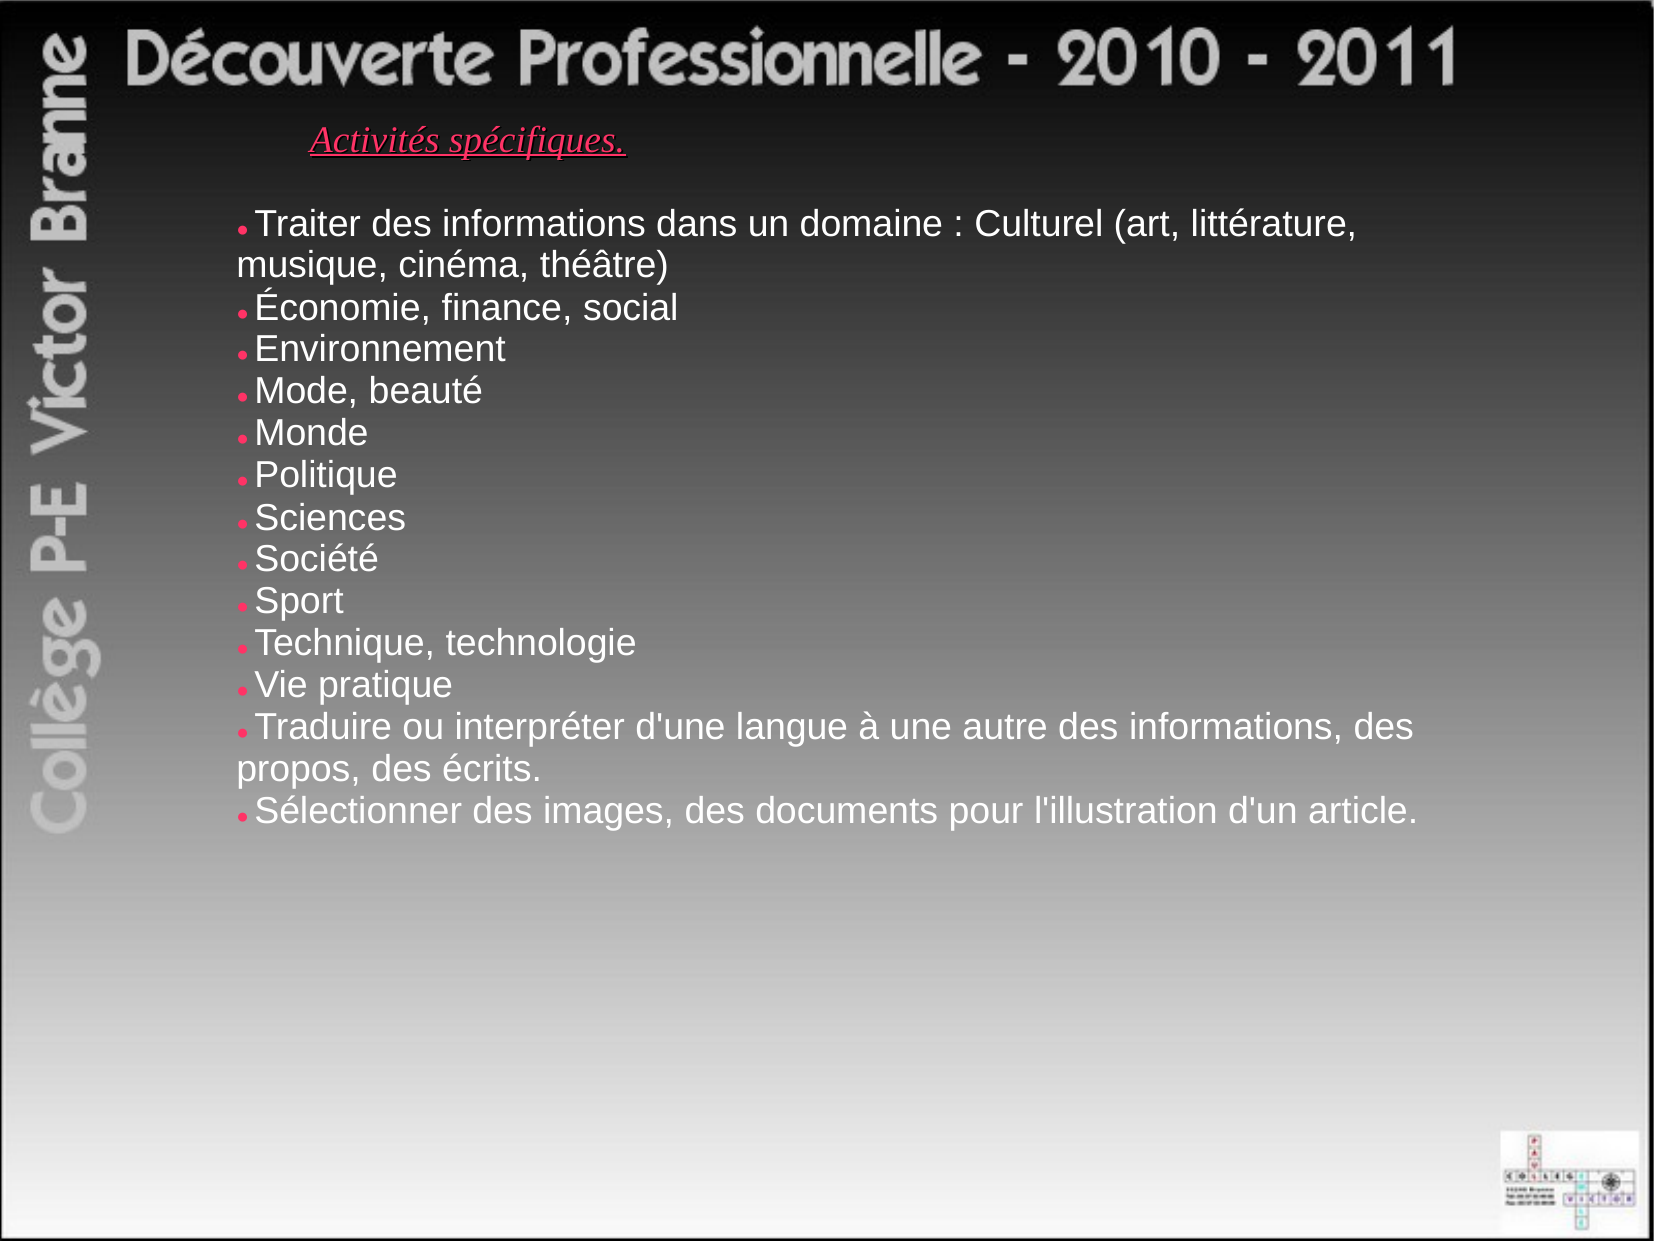

Activités spécifiques.
	● Traiter des informations dans un domaine : Culturel (art, littérature, 			musique, cinéma, théâtre)
	● Économie, finance, social
	● Environnement
	● Mode, beauté
	● Monde
	● Politique
	● Sciences
	● Société
	● Sport
	● Technique, technologie
	● Vie pratique
	● Traduire ou interpréter d'une langue à une autre des informations, des 		propos, des écrits.
	● Sélectionner des images, des documents pour l'illustration d'un article.